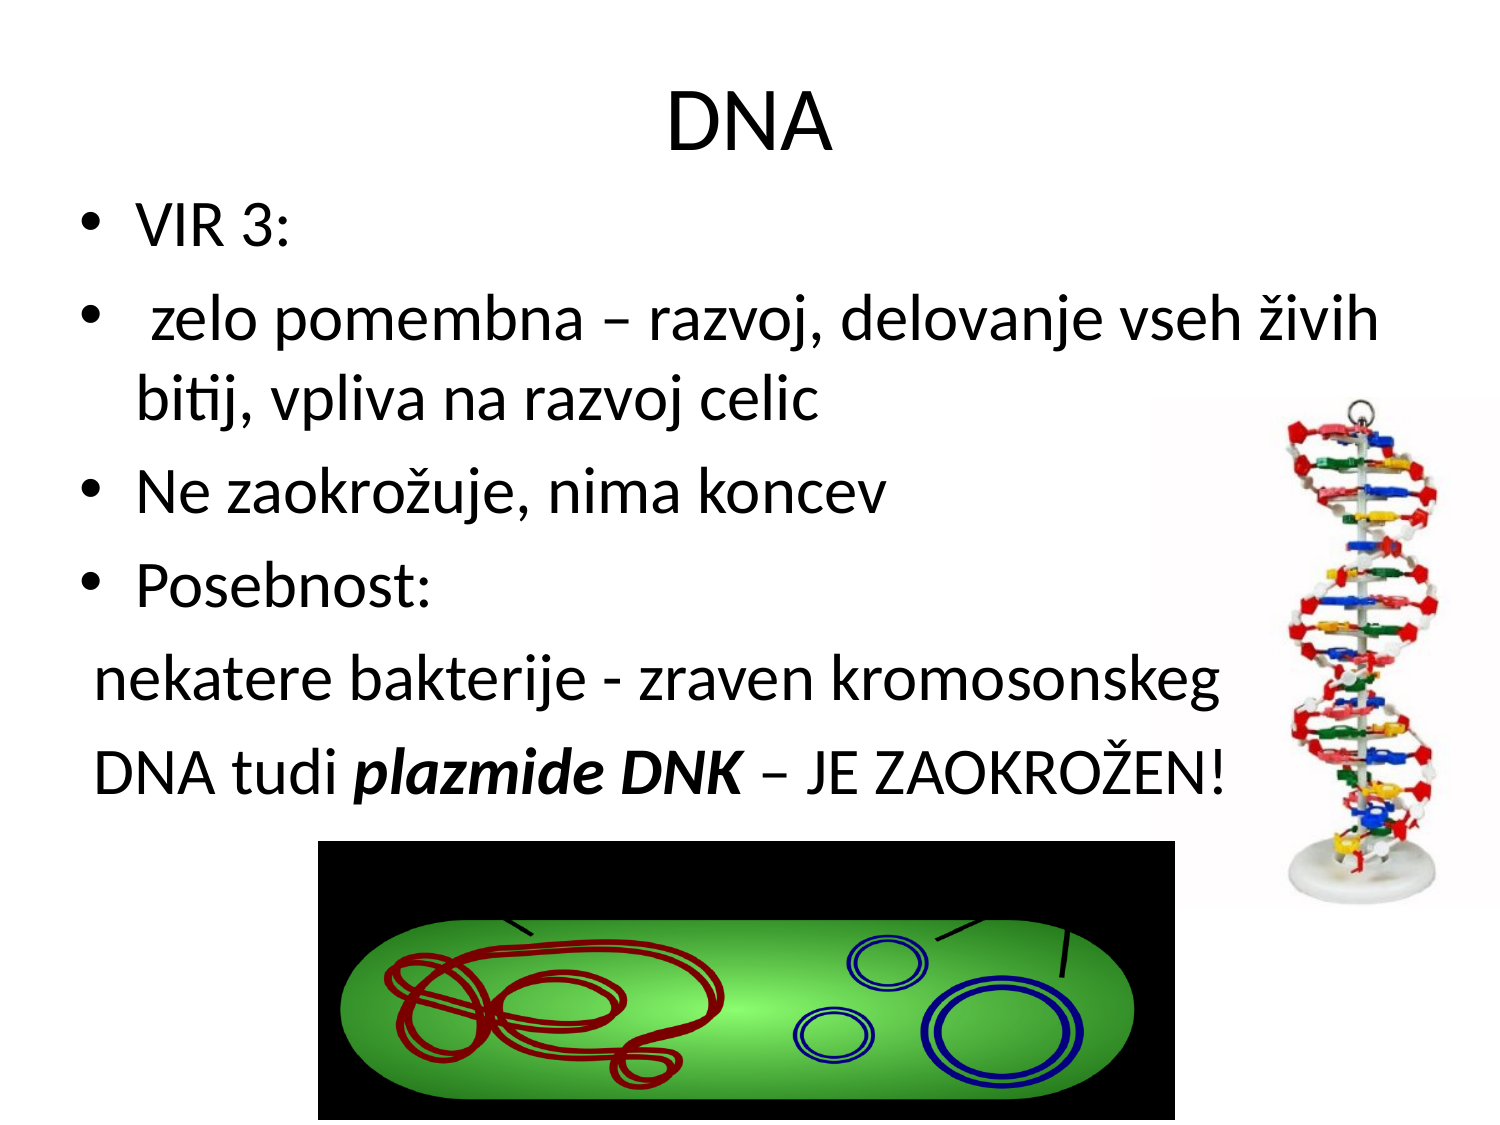

# DNA
VIR 3:
 zelo pomembna – razvoj, delovanje vseh živih bitij, vpliva na razvoj celic
Ne zaokrožuje, nima koncev
Posebnost:
 nekatere bakterije - zraven kromosonskeg
 DNA tudi plazmide DNK – JE ZAOKROŽEN!